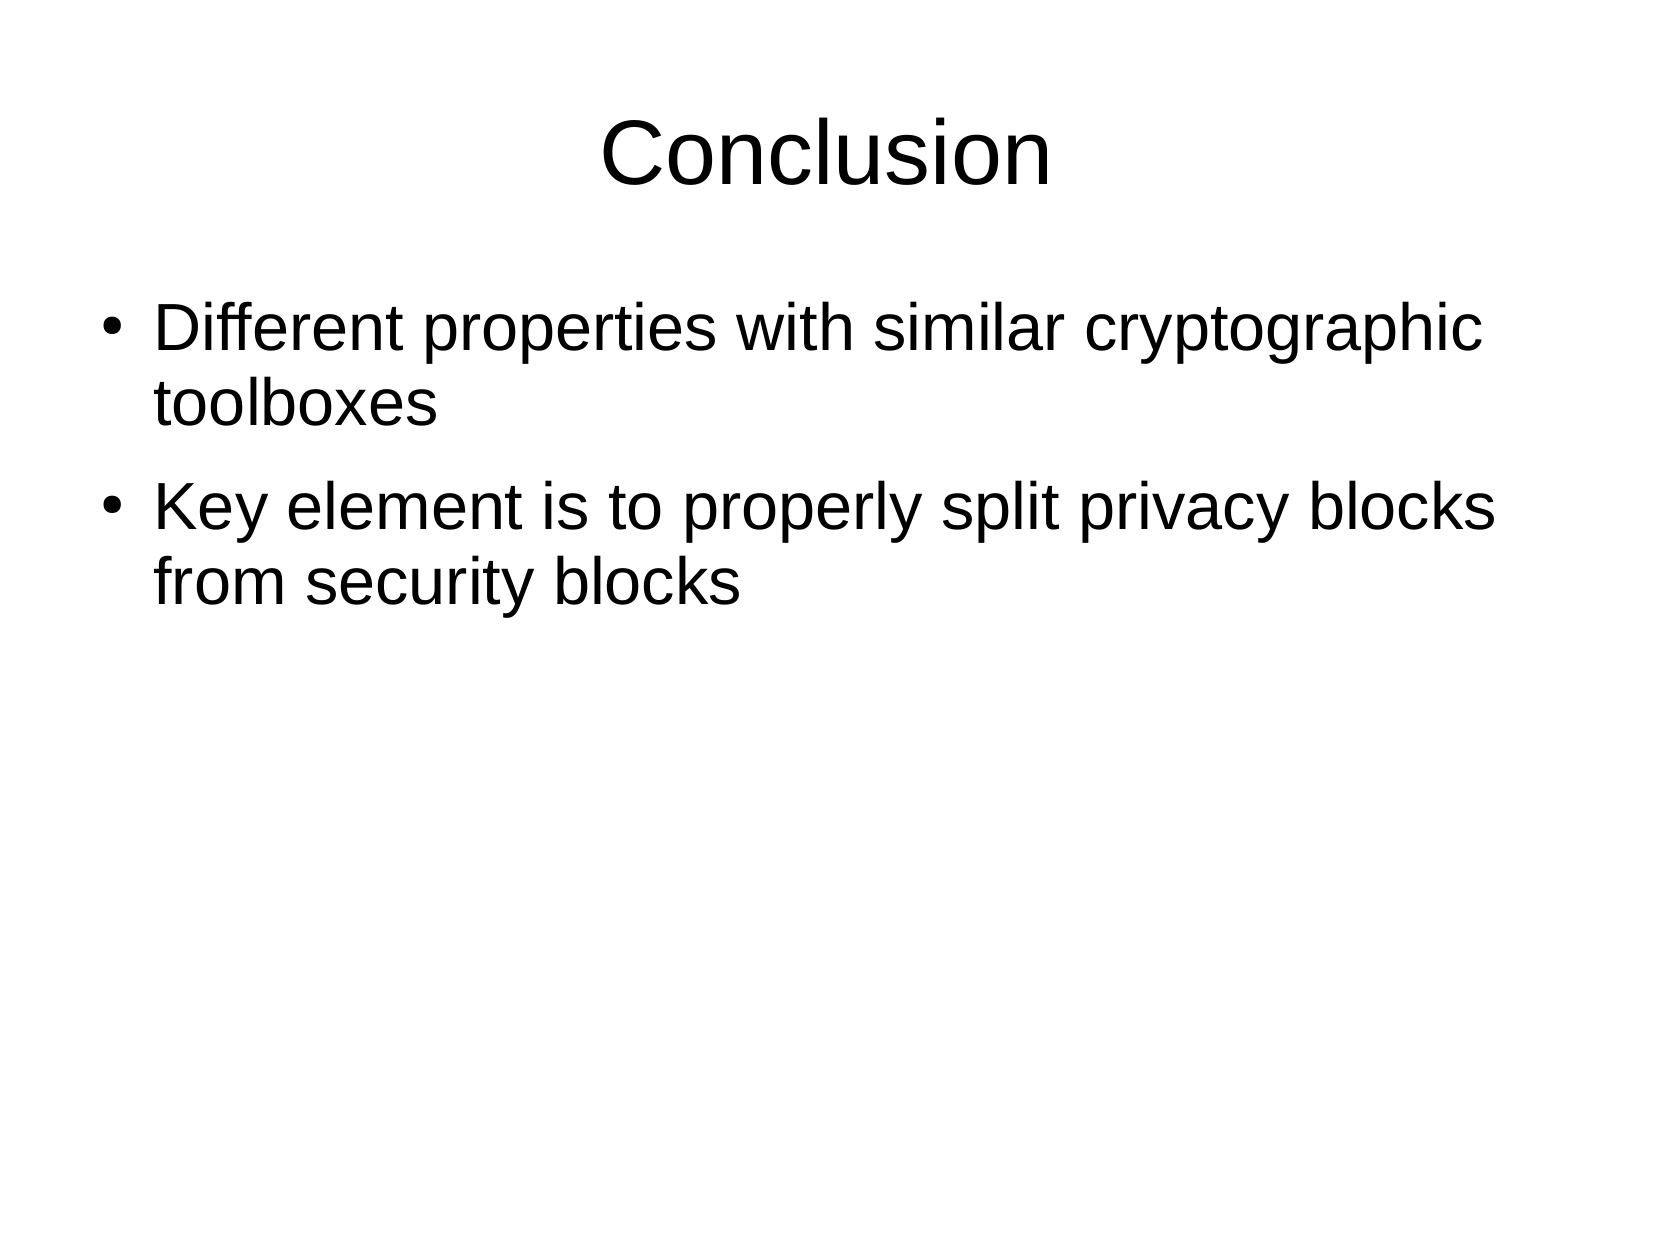

# Conclusion
Different properties with similar cryptographic toolboxes
Key element is to properly split privacy blocks from security blocks